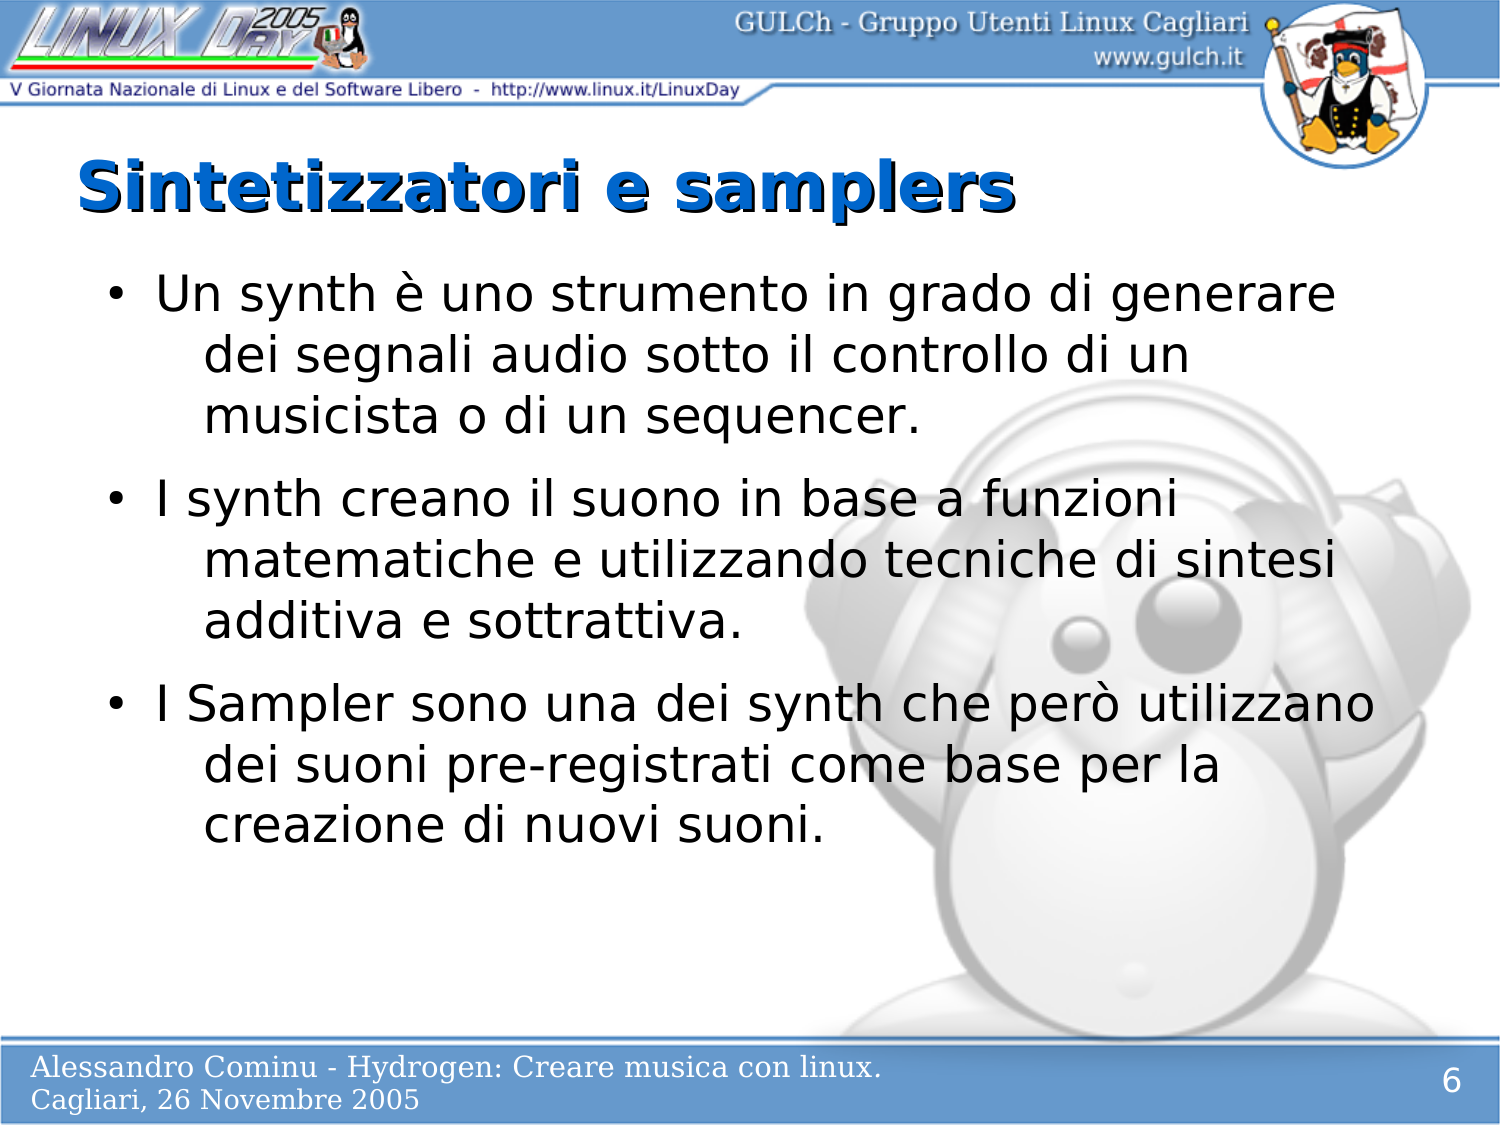

# Sintetizzatori e samplers
Un synth è uno strumento in grado di generare dei segnali audio sotto il controllo di un musicista o di un sequencer.
I synth creano il suono in base a funzioni matematiche e utilizzando tecniche di sintesi additiva e sottrattiva.
I Sampler sono una dei synth che però utilizzano dei suoni pre-registrati come base per la creazione di nuovi suoni.